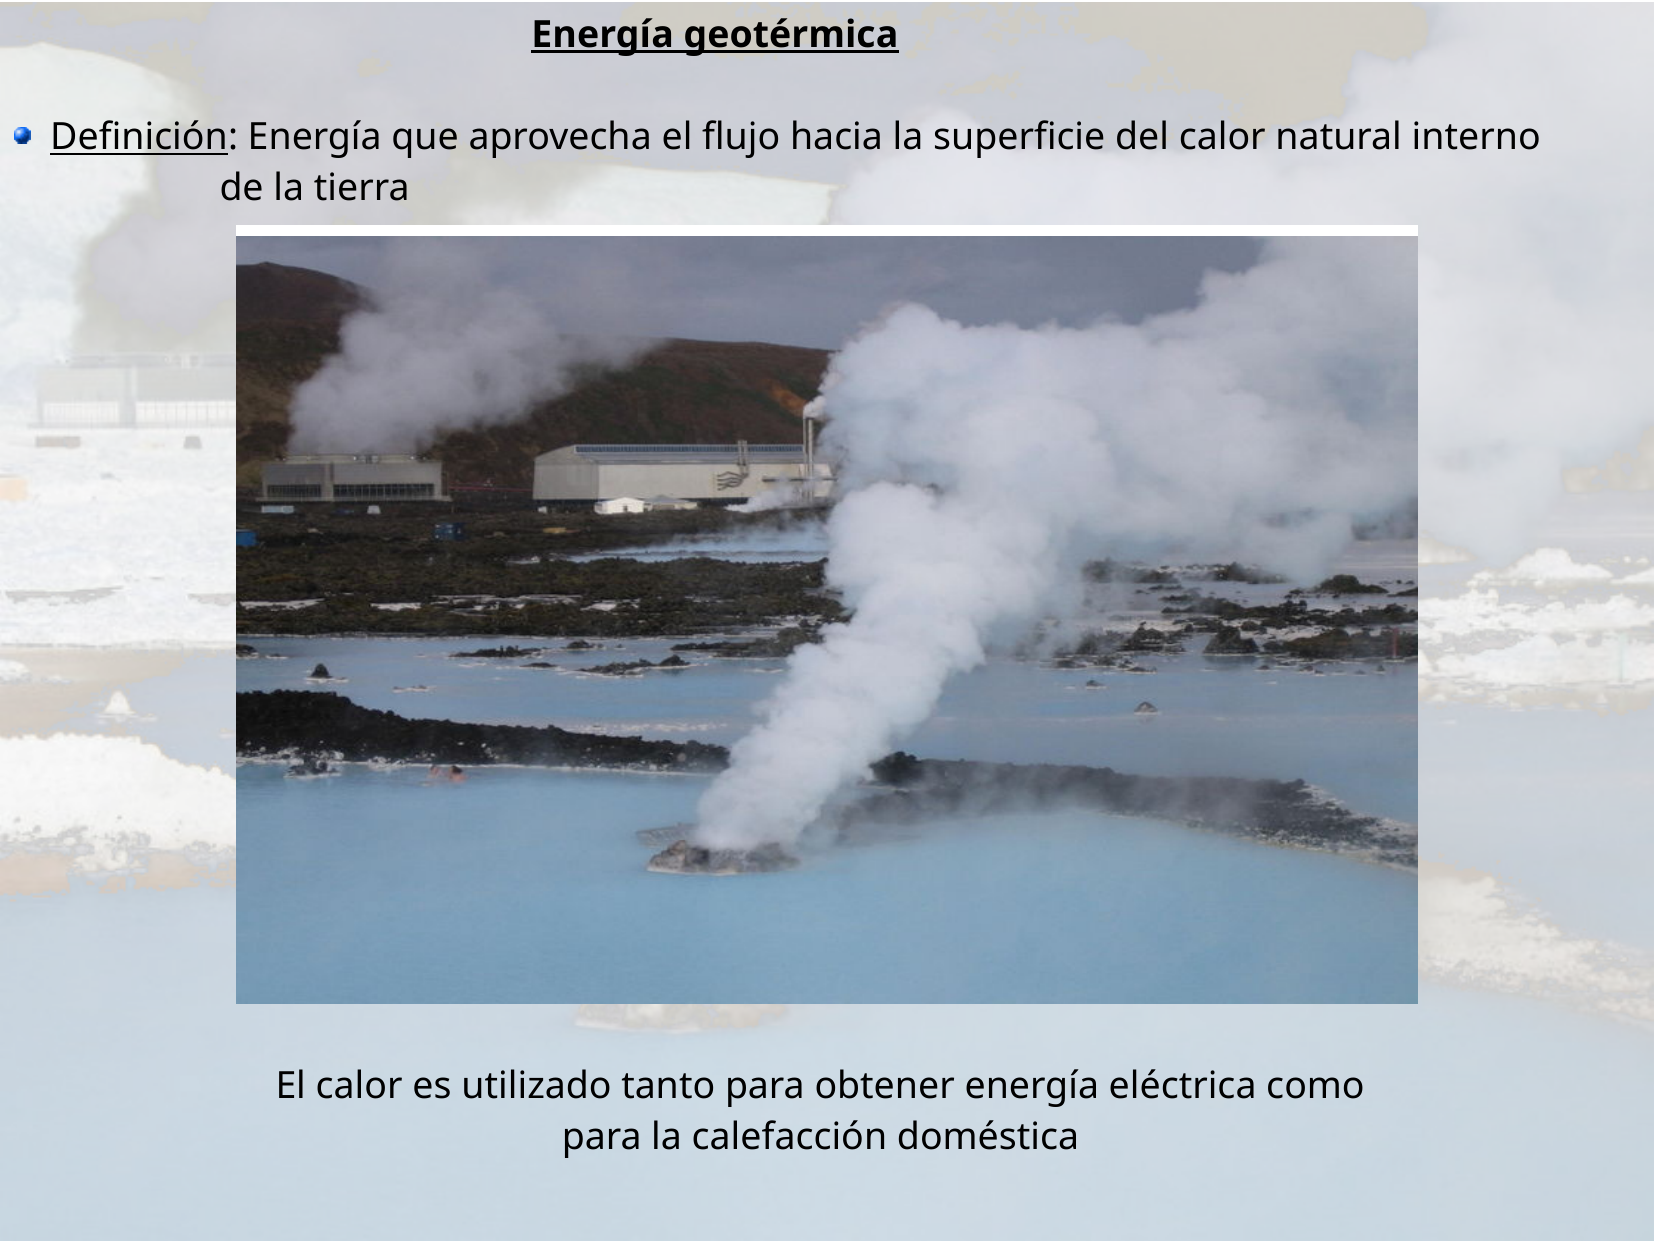

Energía geotérmica
Definición: Energía que aprovecha el flujo hacia la superficie del calor natural interno
 de la tierra
El calor es utilizado tanto para obtener energía eléctrica como
para la calefacción doméstica